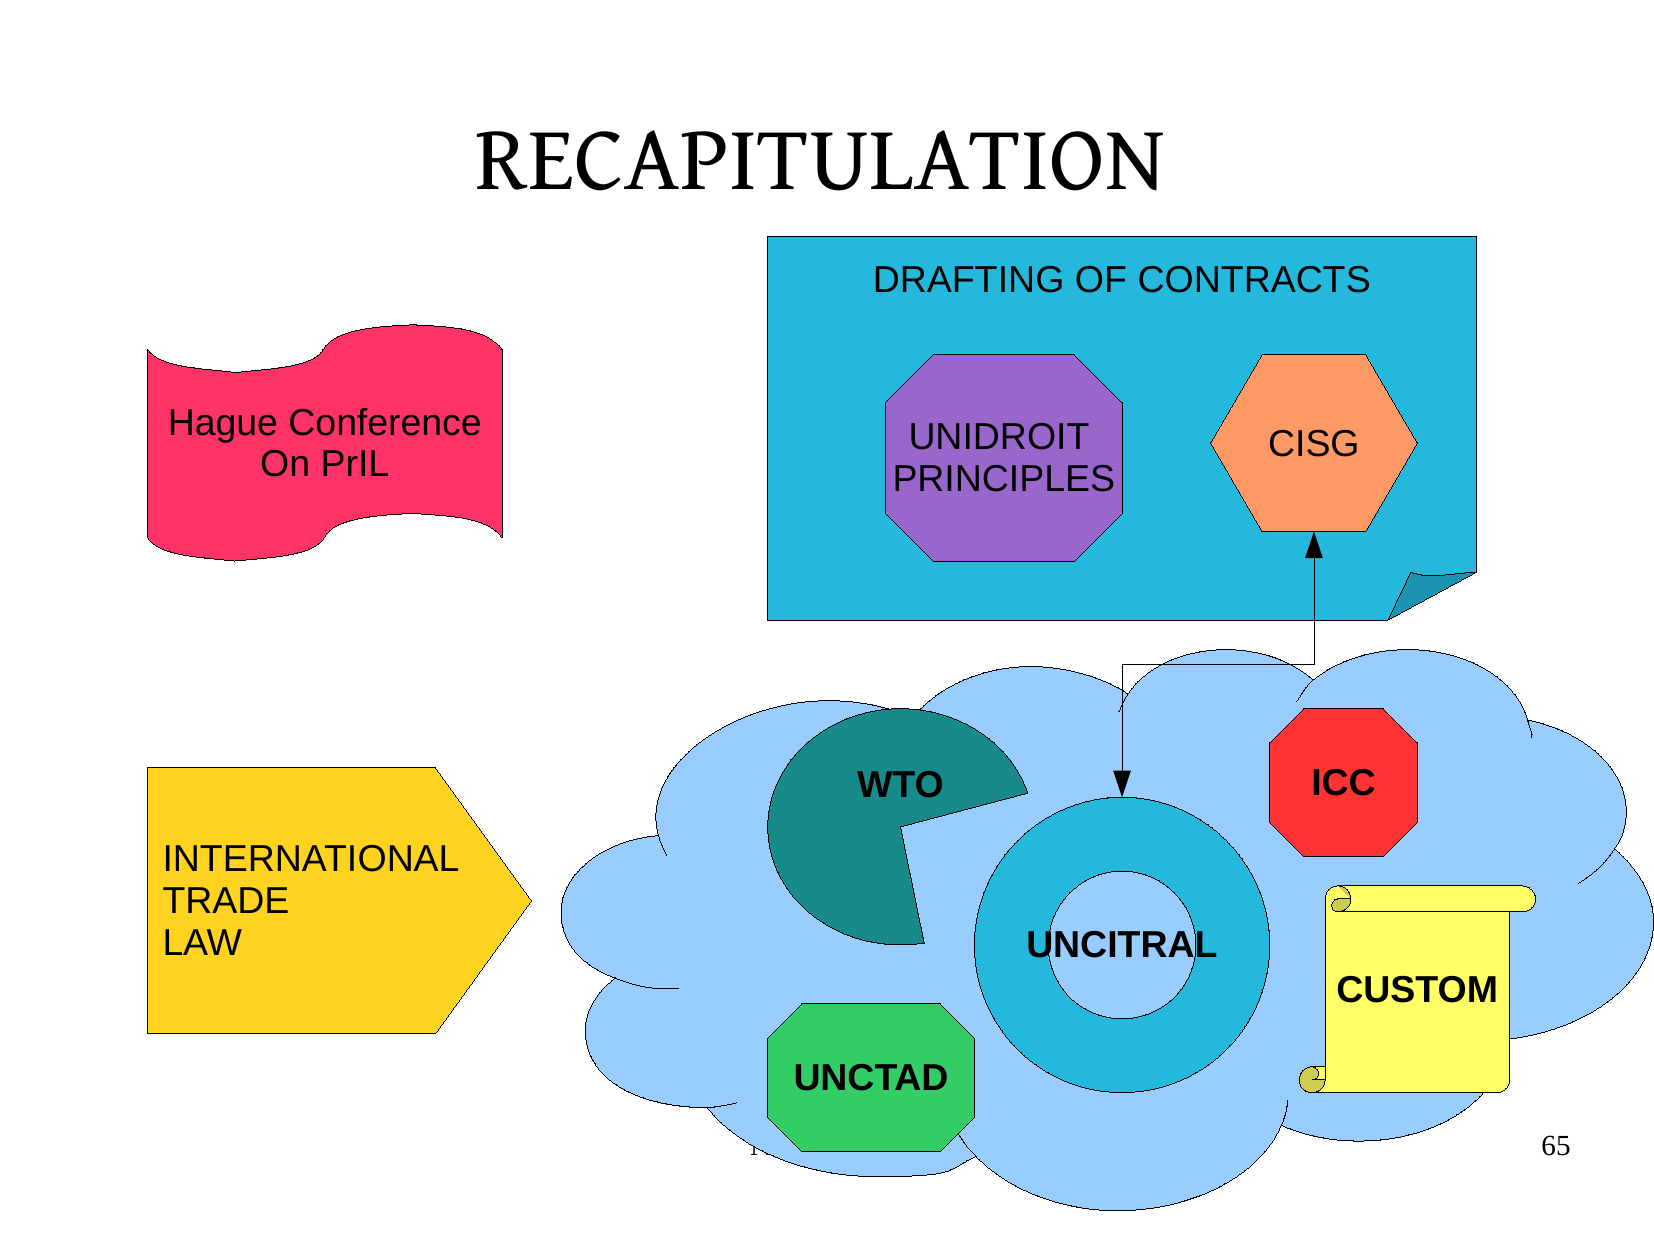

# RECAPITULATION
DRAFTING OF CONTRACTS
Hague Conference
On PrIL
UNIDROIT
PRINCIPLES
CISG
WTO
ICC
INTERNATIONAL
TRADE
LAW
UNCITRAL
CUSTOM
UNCTAD
NEOTRANS
65